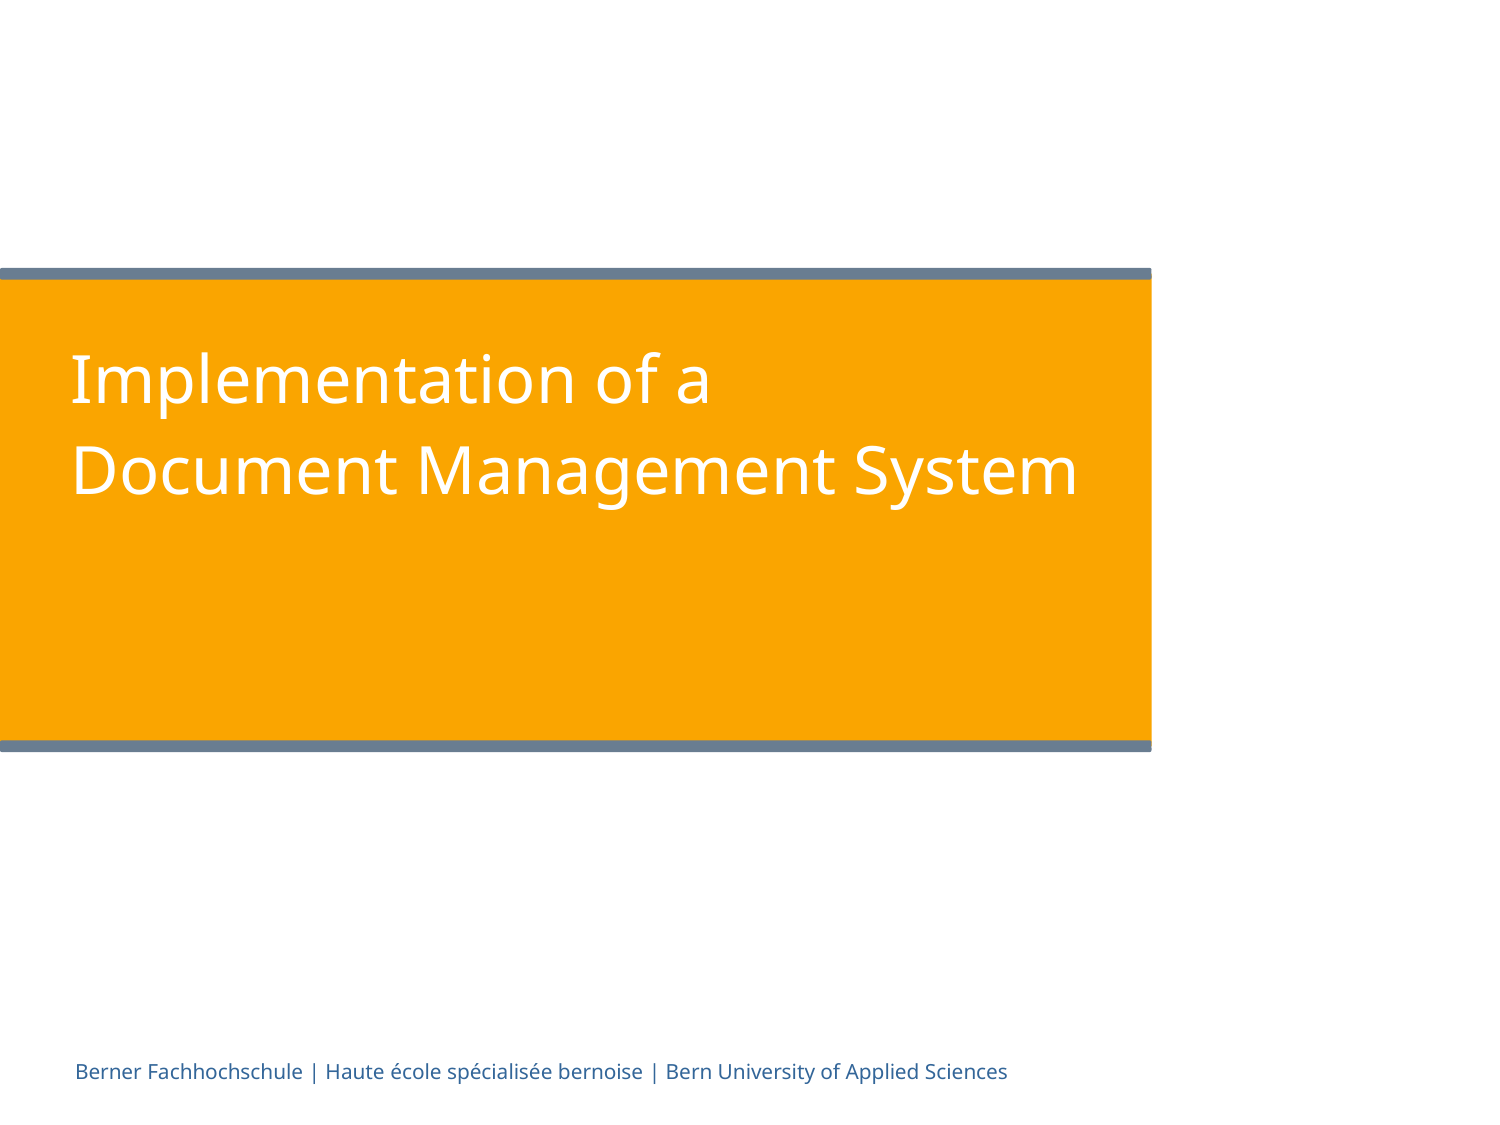

# Implementation of a Document Management System